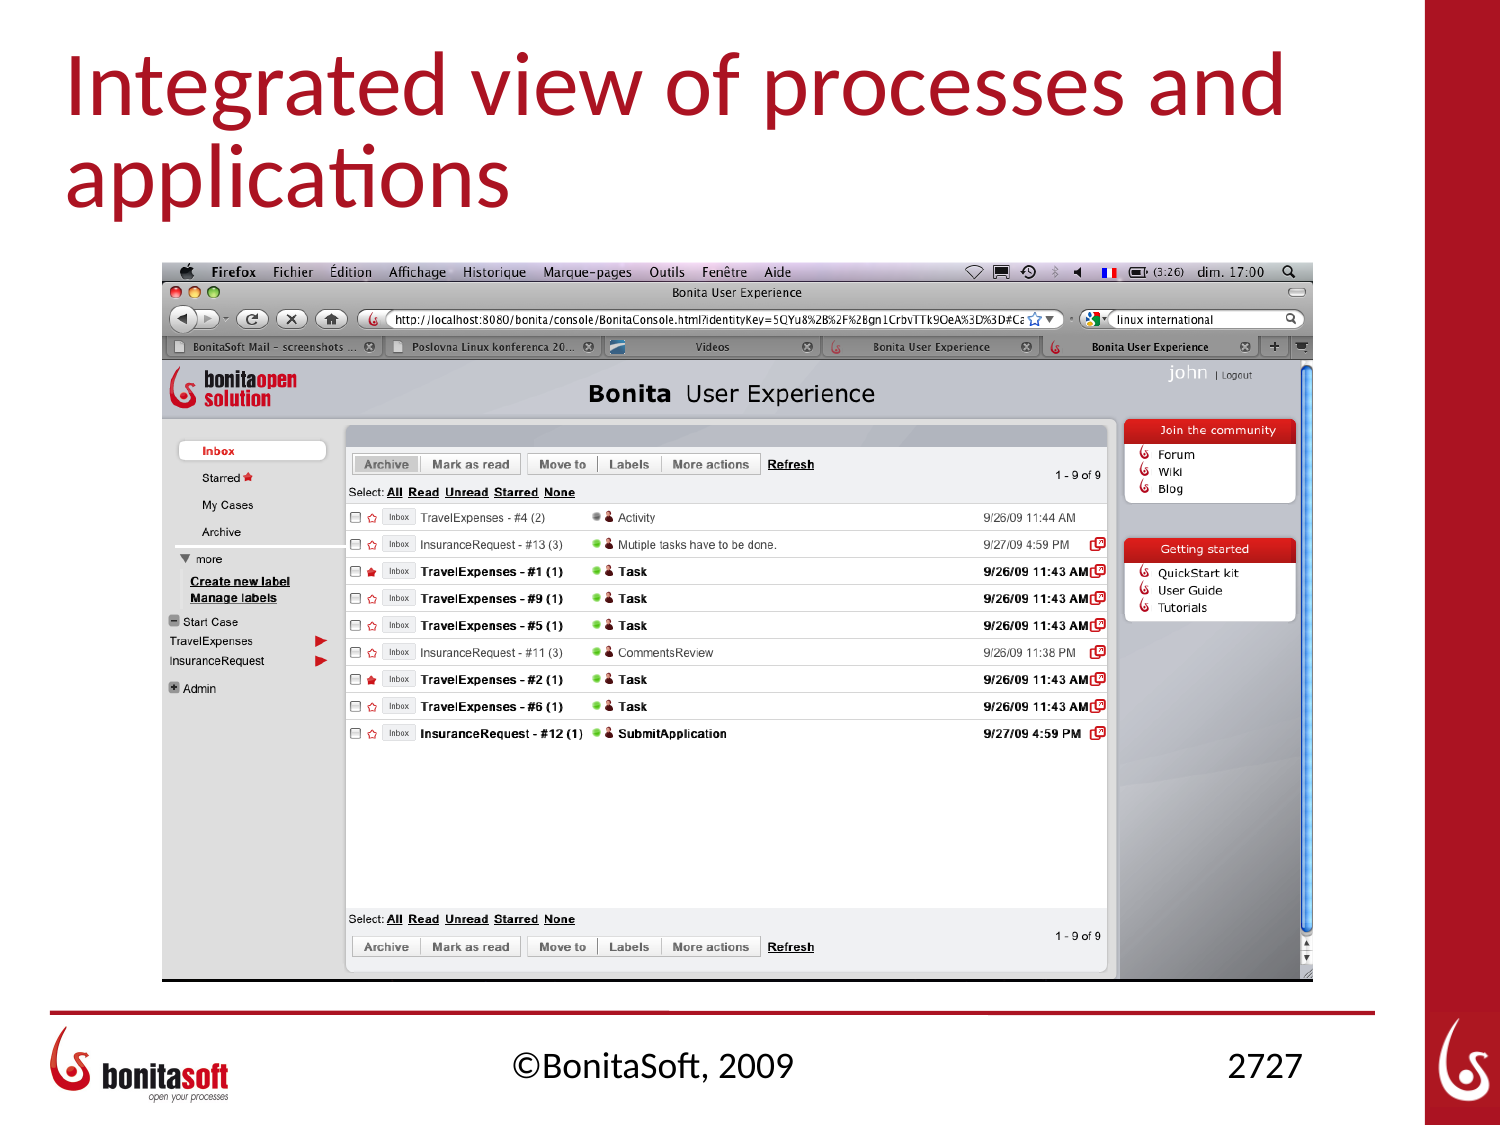

# Integrated view of processes and applications
<footer>©BonitaSoft, 2009